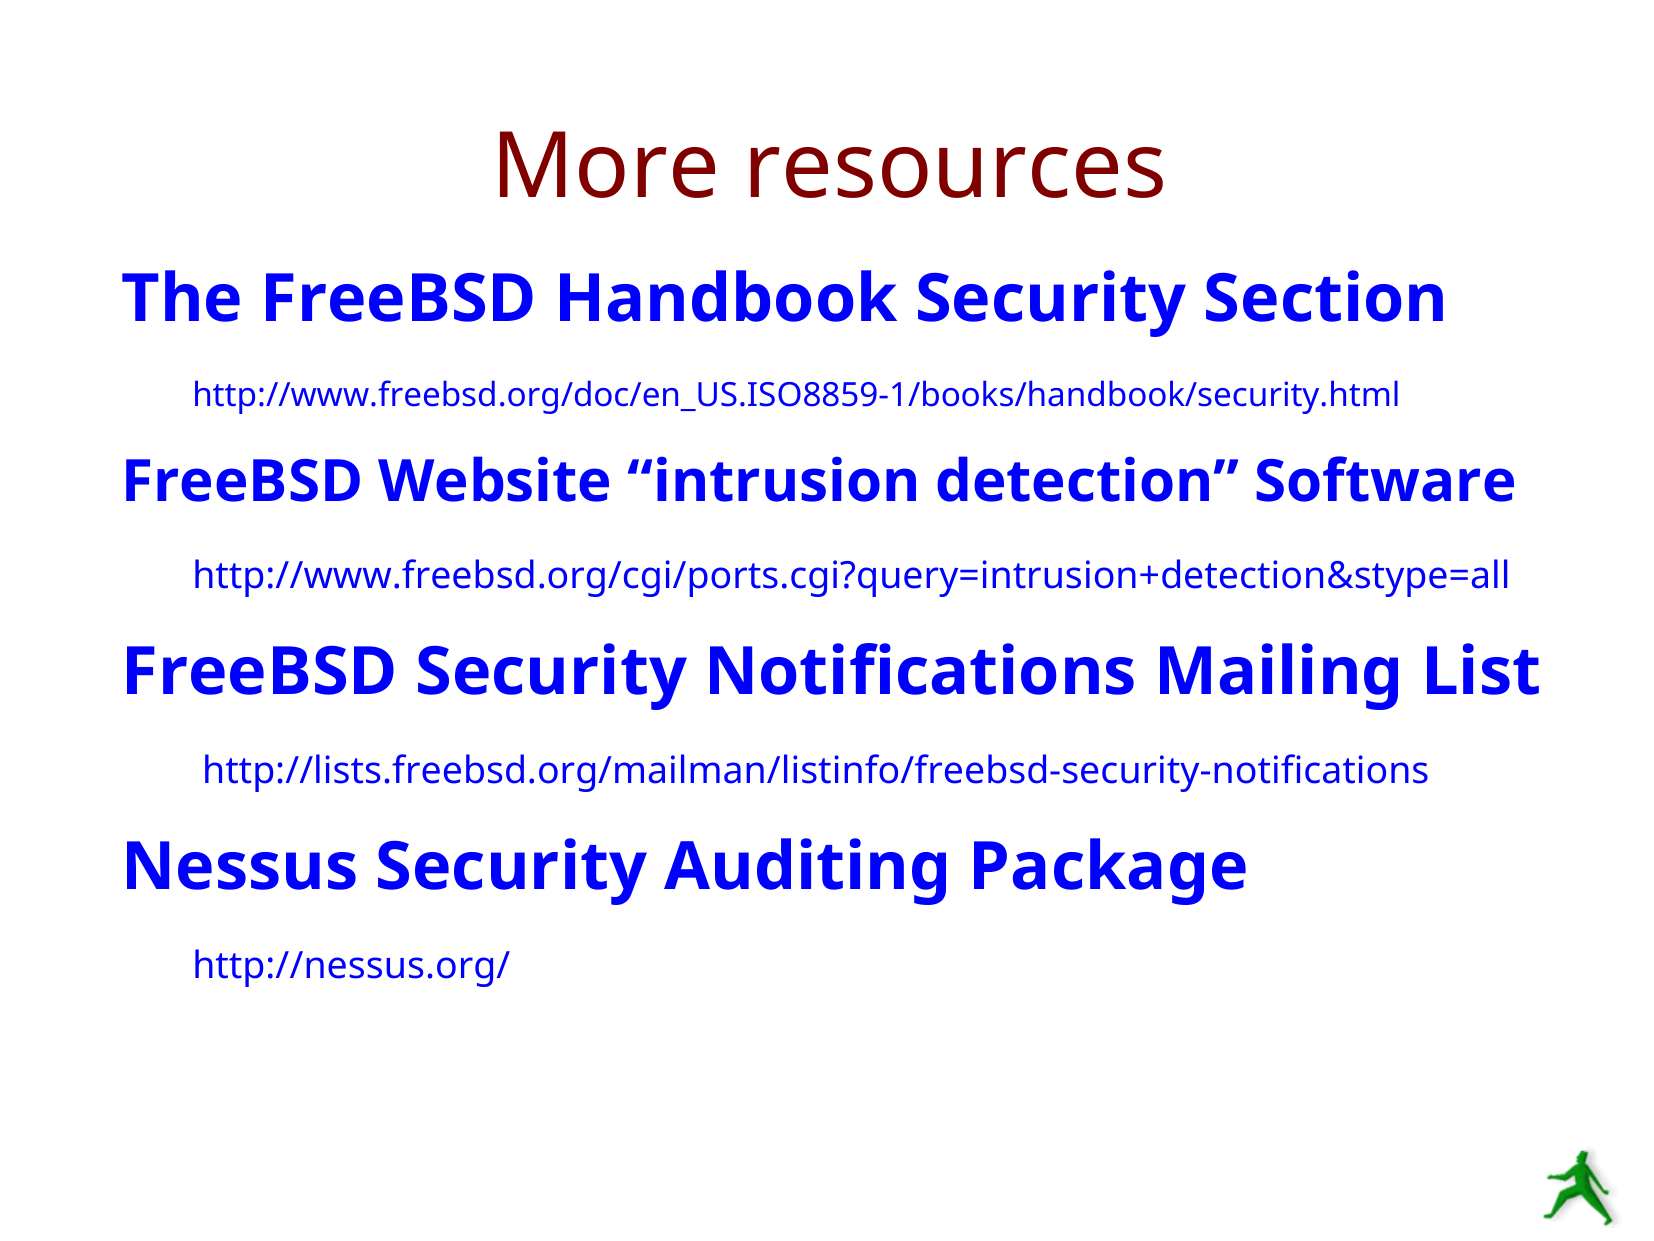

# More resources
The FreeBSD Handbook Security Section
http://www.freebsd.org/doc/en_US.ISO8859-1/books/handbook/security.html
FreeBSD Website “intrusion detection” Software
http://www.freebsd.org/cgi/ports.cgi?query=intrusion+detection&stype=all
FreeBSD Security Notifications Mailing List
 http://lists.freebsd.org/mailman/listinfo/freebsd-security-notifications
Nessus Security Auditing Package
http://nessus.org/